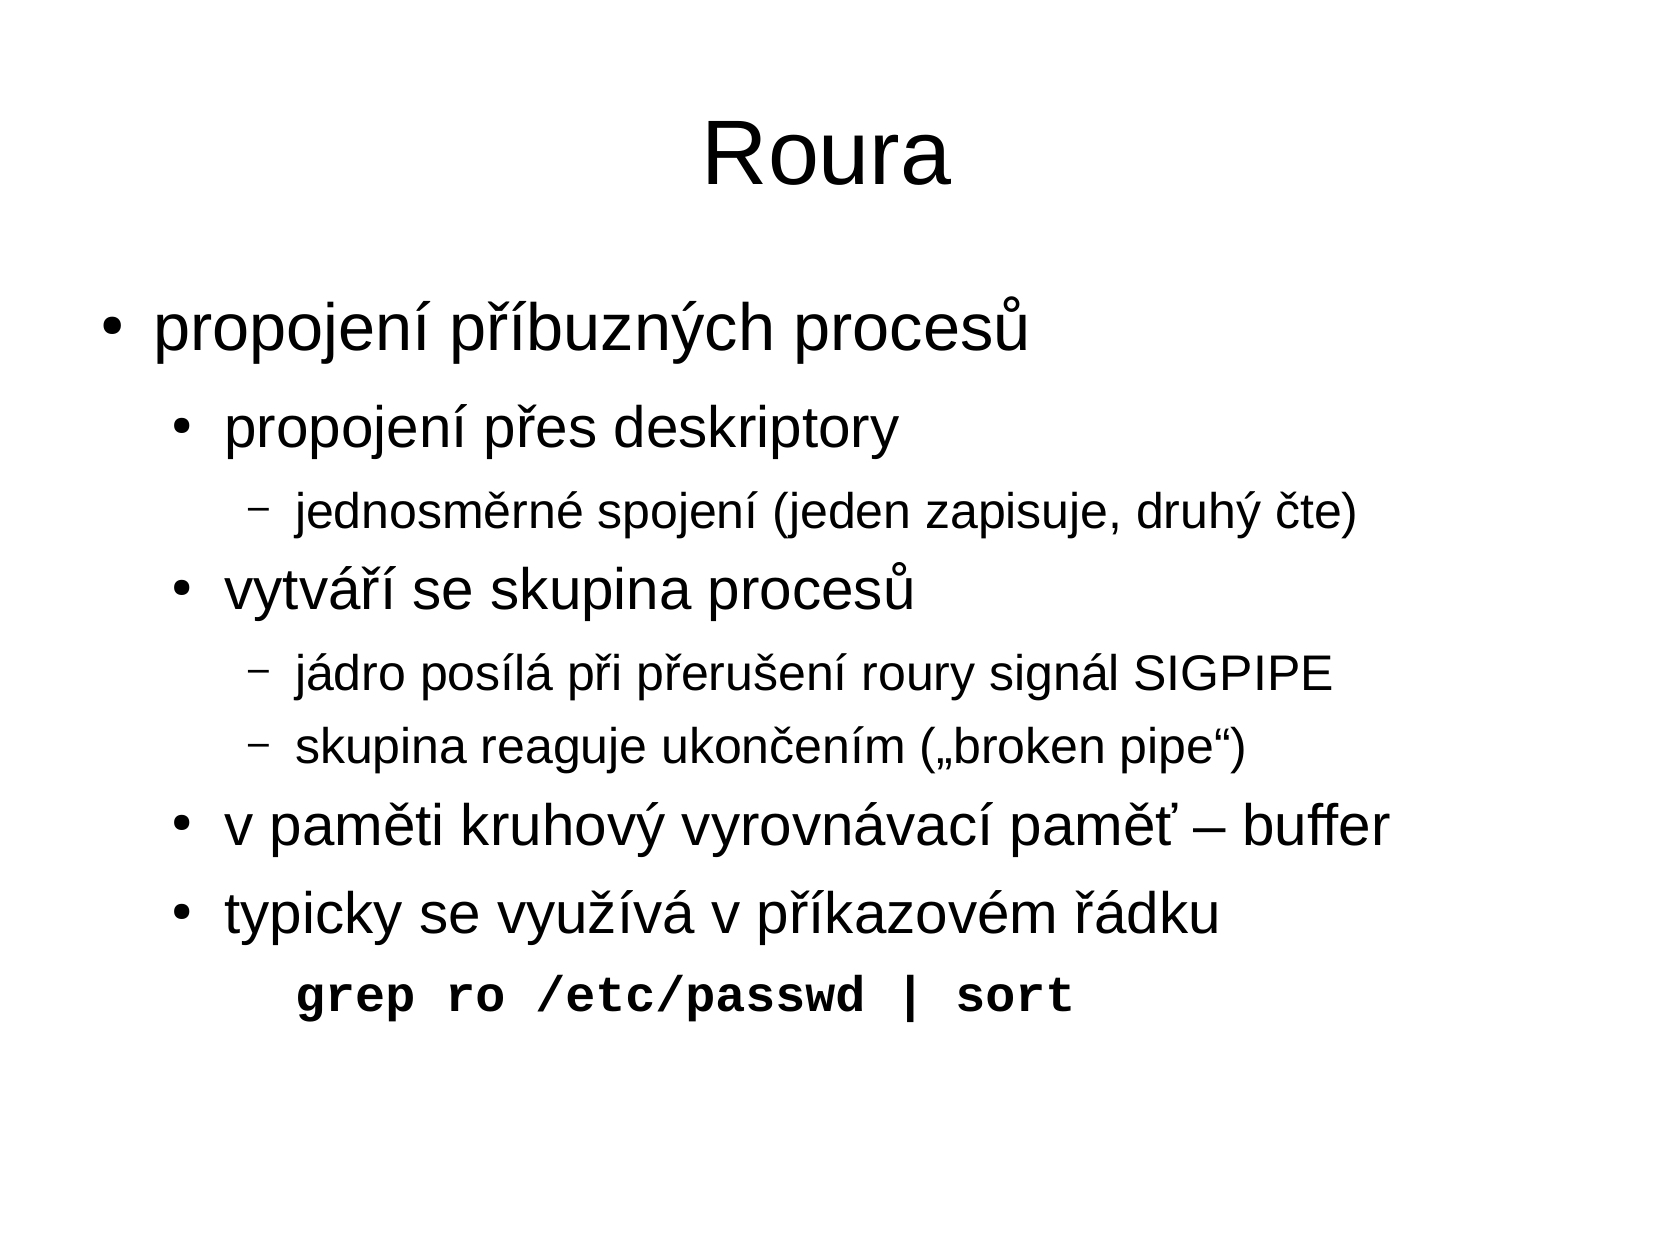

# Roura
propojení příbuzných procesů
propojení přes deskriptory
jednosměrné spojení (jeden zapisuje, druhý čte)
vytváří se skupina procesů
jádro posílá při přerušení roury signál SIGPIPE
skupina reaguje ukončením („broken pipe“)
v paměti kruhový vyrovnávací paměť – buffer
typicky se využívá v příkazovém řádku
grep ro /etc/passwd | sort